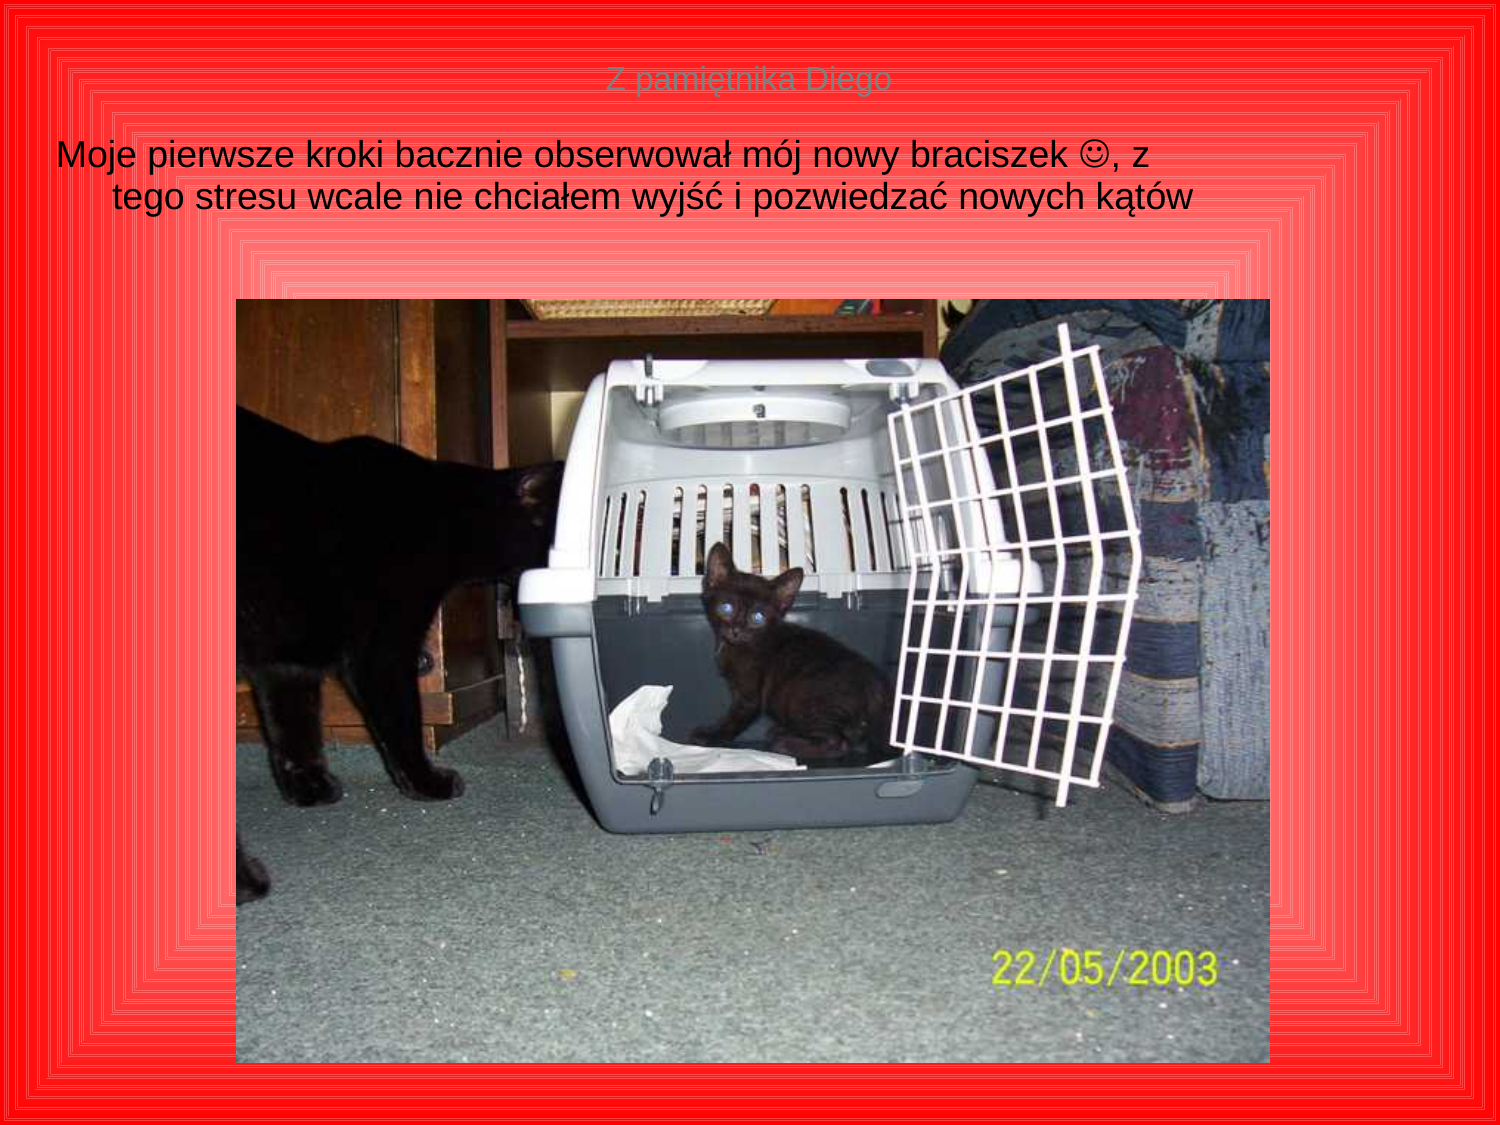

# Z pamiętnika Diego
Moje pierwsze kroki bacznie obserwował mój nowy braciszek , z tego stresu wcale nie chciałem wyjść i pozwiedzać nowych kątów